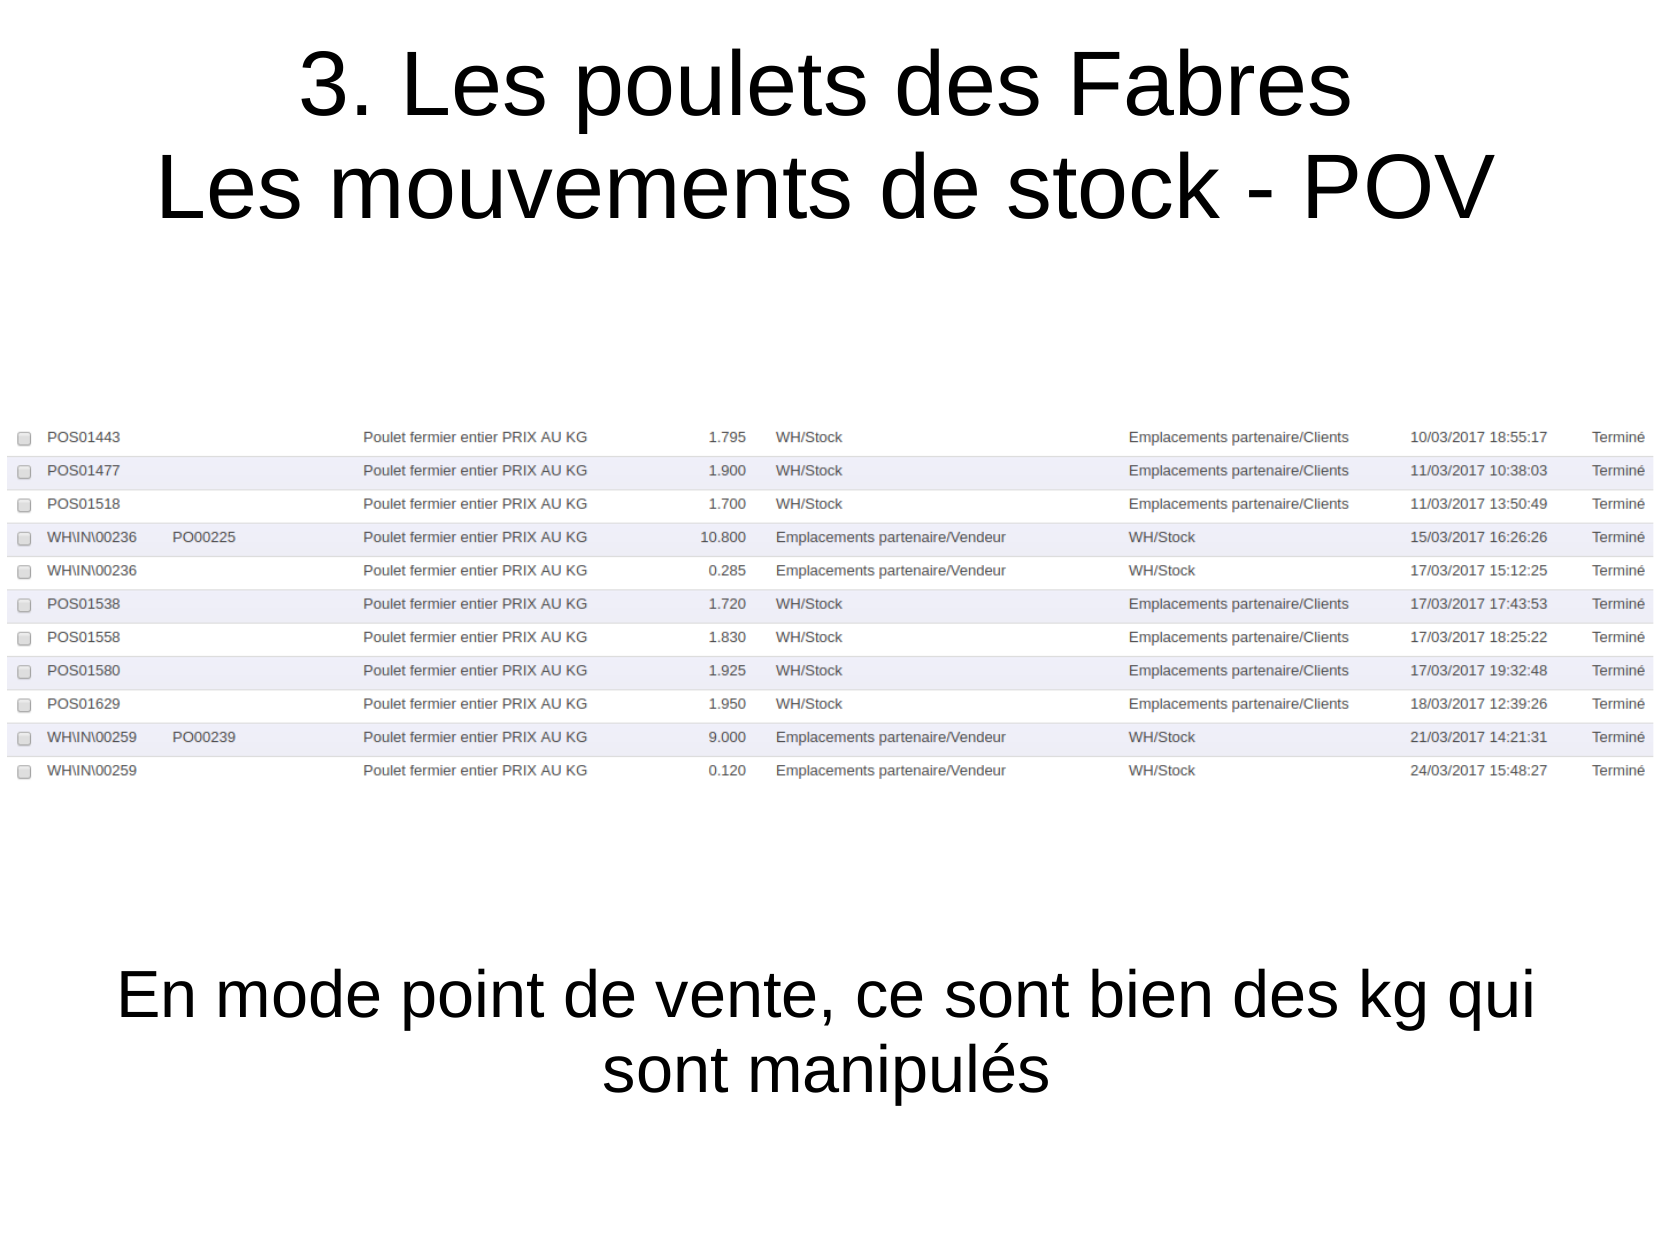

# 3. Les poulets des Fabres Les mouvements de stock - POV
En mode point de vente, ce sont bien des kg qui sont manipulés